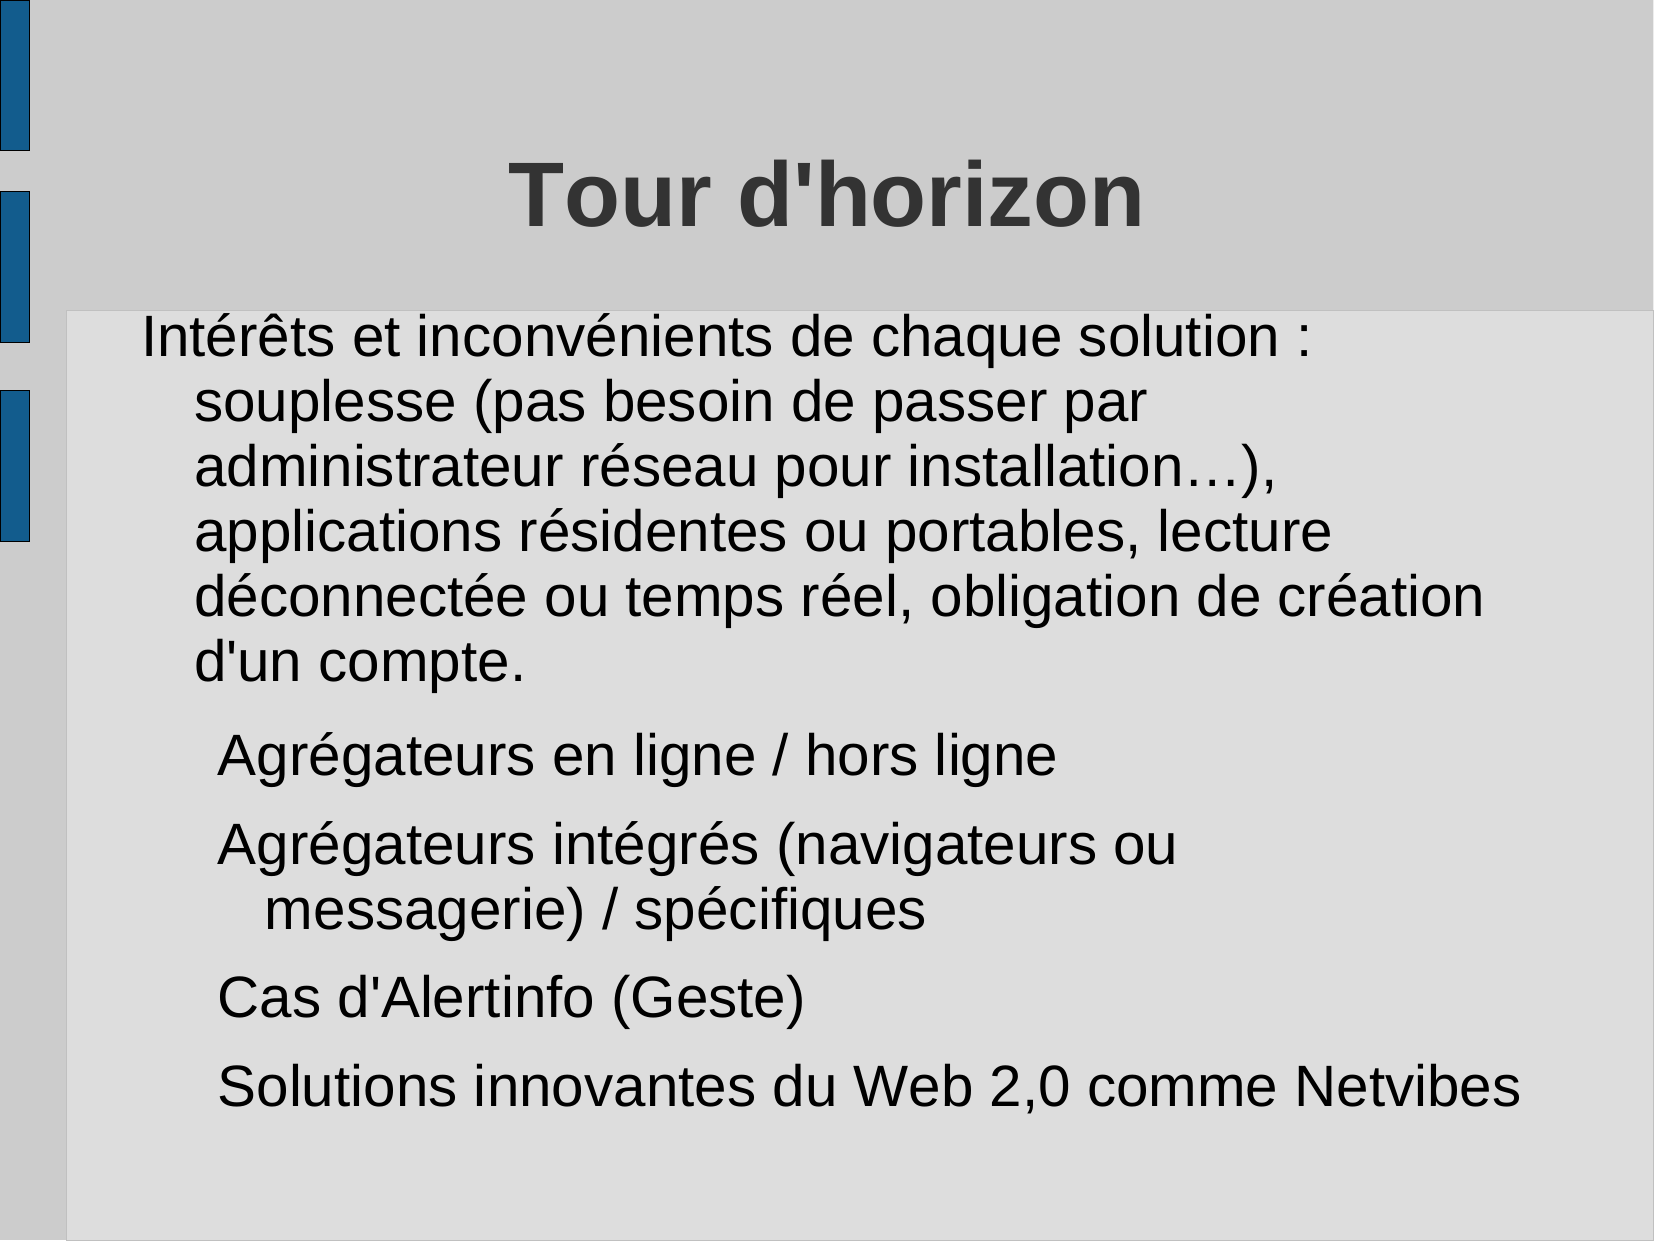

# Tour d'horizon
Intérêts et inconvénients de chaque solution : souplesse (pas besoin de passer par administrateur réseau pour installation…), applications résidentes ou portables, lecture déconnectée ou temps réel, obligation de création d'un compte.
Agrégateurs en ligne / hors ligne
Agrégateurs intégrés (navigateurs ou messagerie) / spécifiques
Cas d'Alertinfo (Geste)
Solutions innovantes du Web 2,0 comme Netvibes